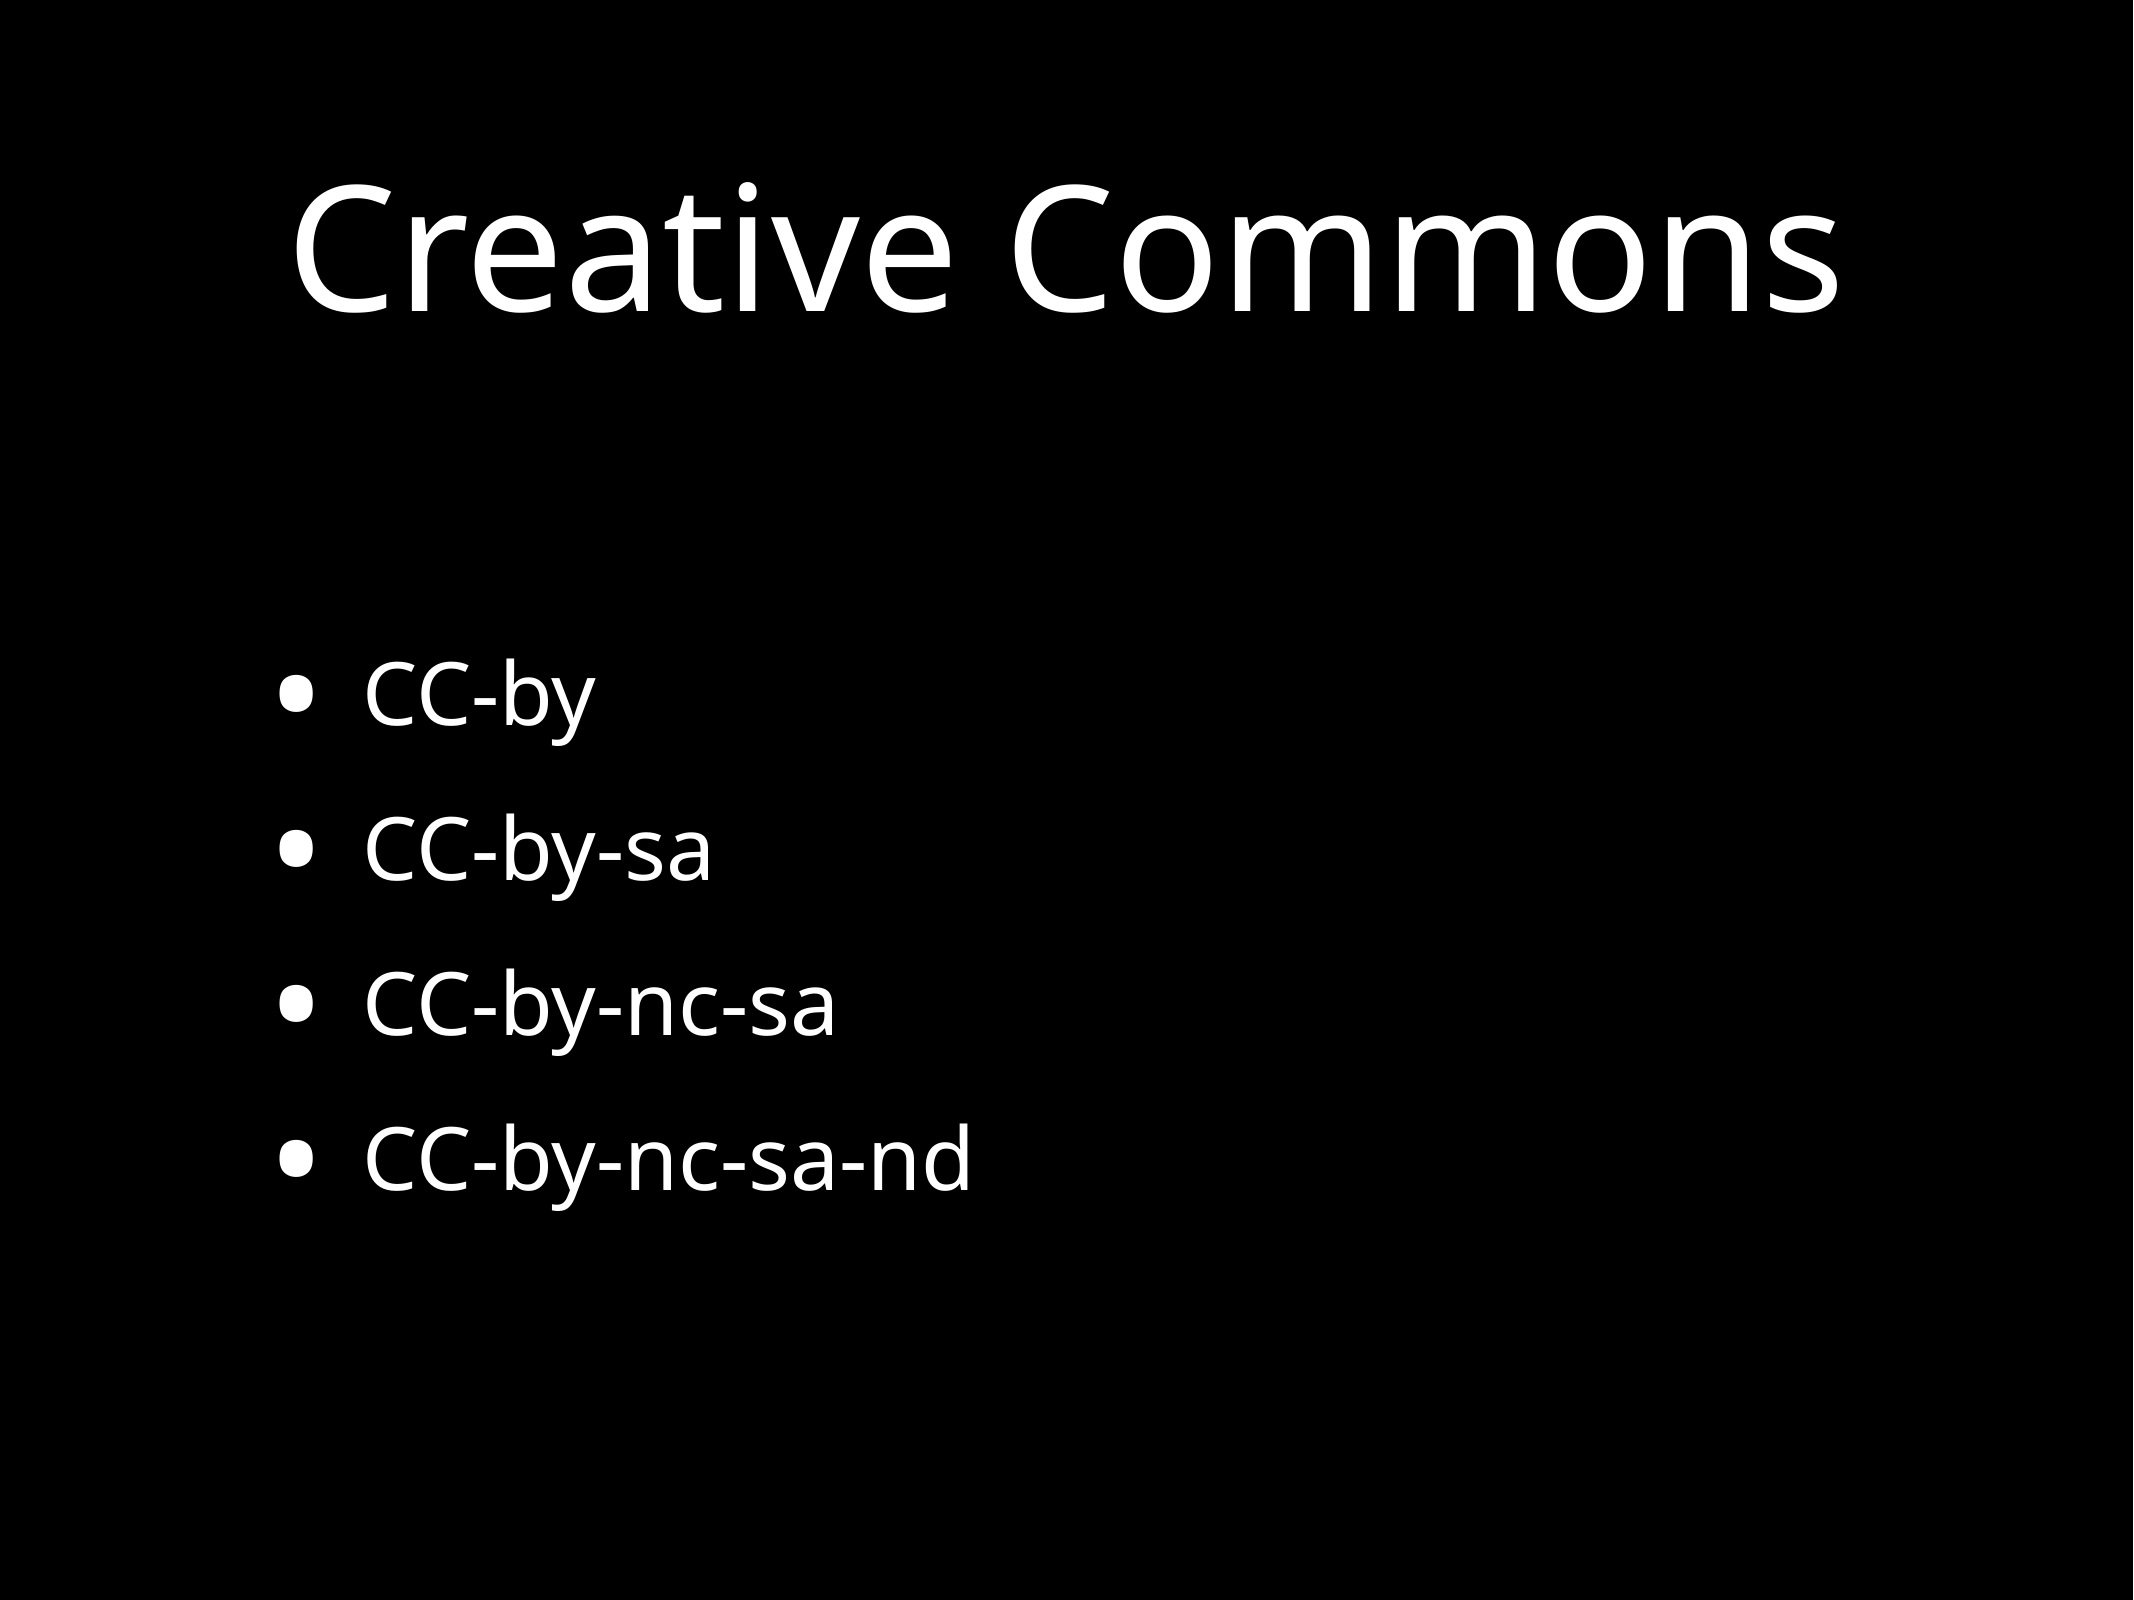

# Creative Commons
CC-by
CC-by-sa
CC-by-nc-sa
CC-by-nc-sa-nd